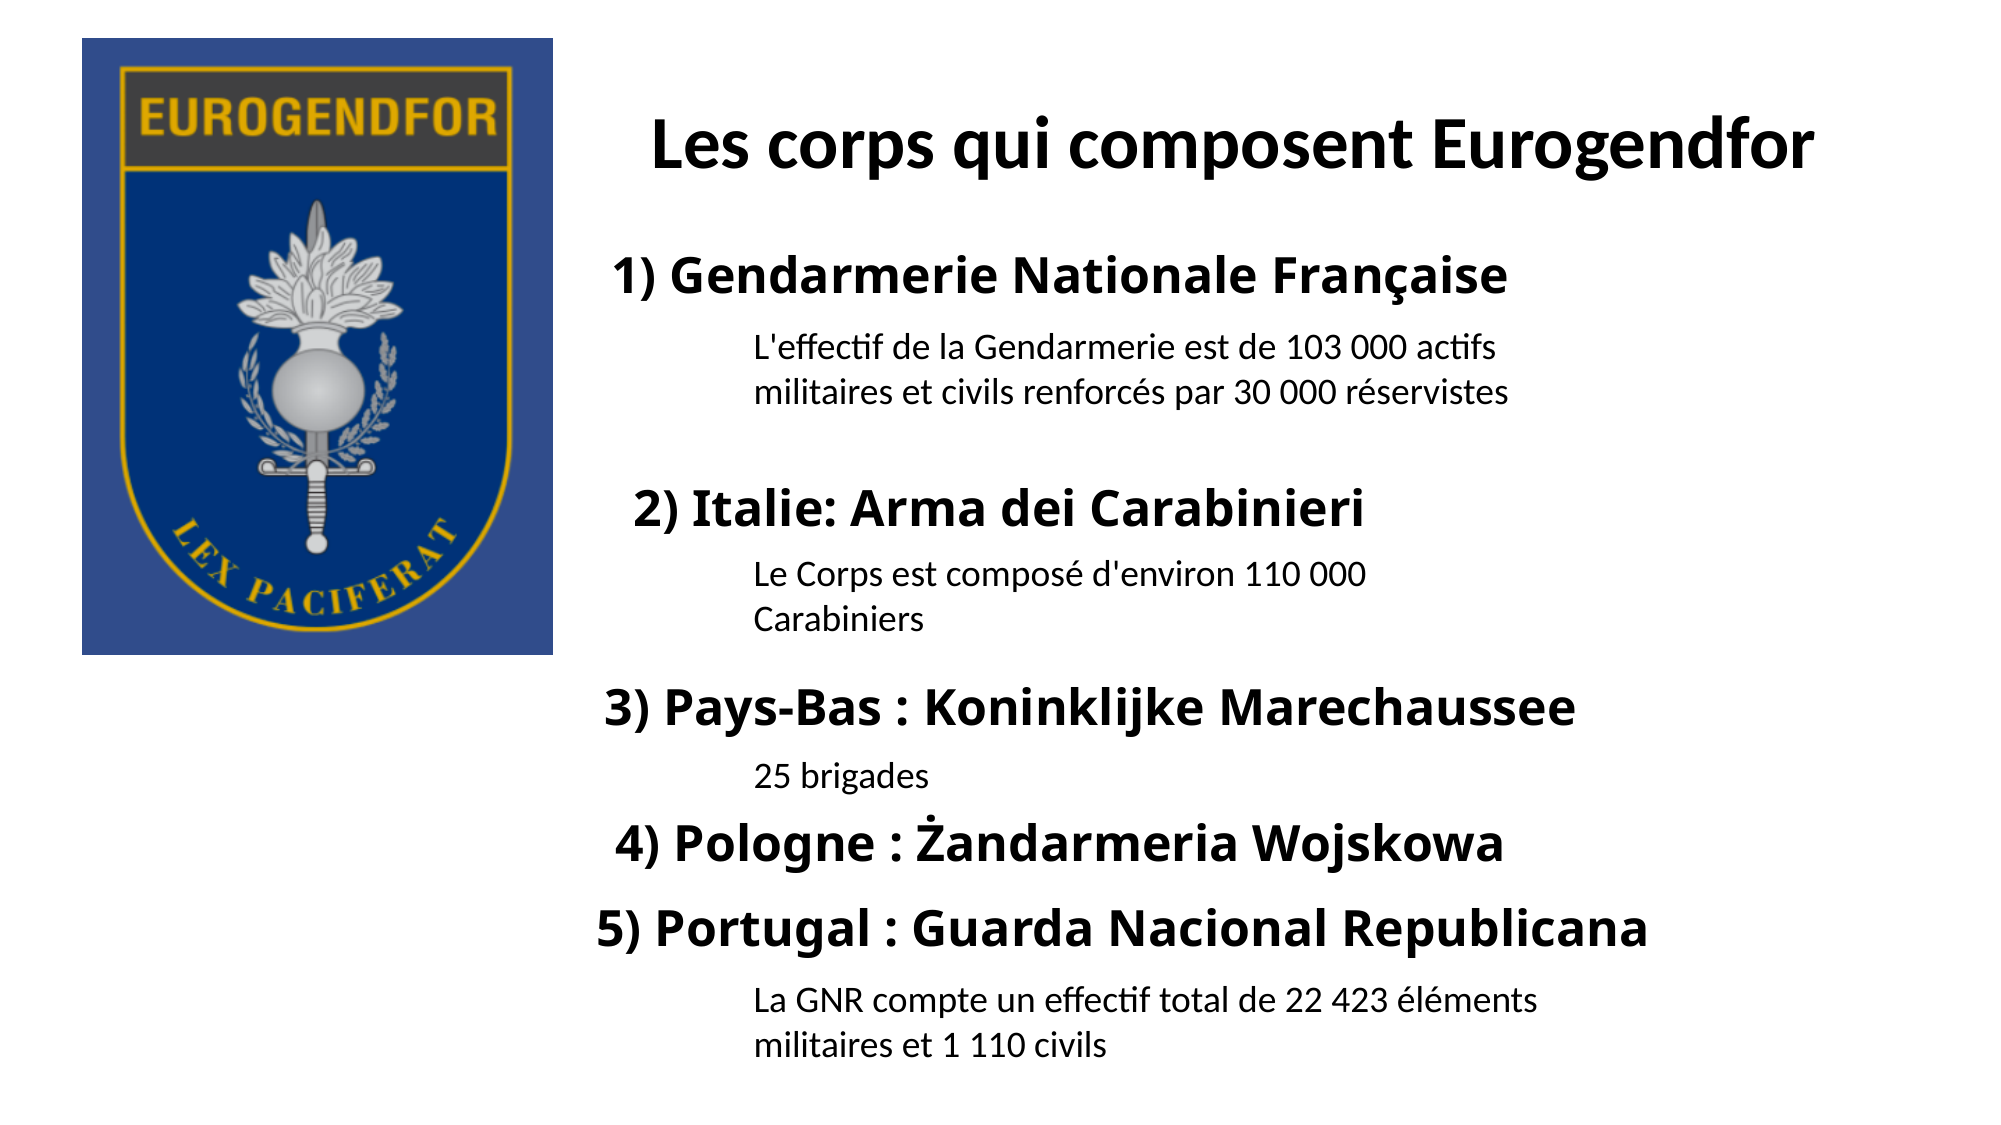

# Les corps qui composent Eurogendfor
1) Gendarmerie Nationale Française
L'effectif de la Gendarmerie est de 103 000 actifs militaires et civils renforcés par 30 000 réservistes
2) Italie: Arma dei Carabinieri
Le Corps est composé d'environ 110 000 Carabiniers
3) Pays-Bas : Koninklijke Marechaussee
25 brigades
4) Pologne : Żandarmeria Wojskowa
5) Portugal : Guarda Nacional Republicana
La GNR compte un effectif total de 22 423 éléments militaires et 1 110 civils